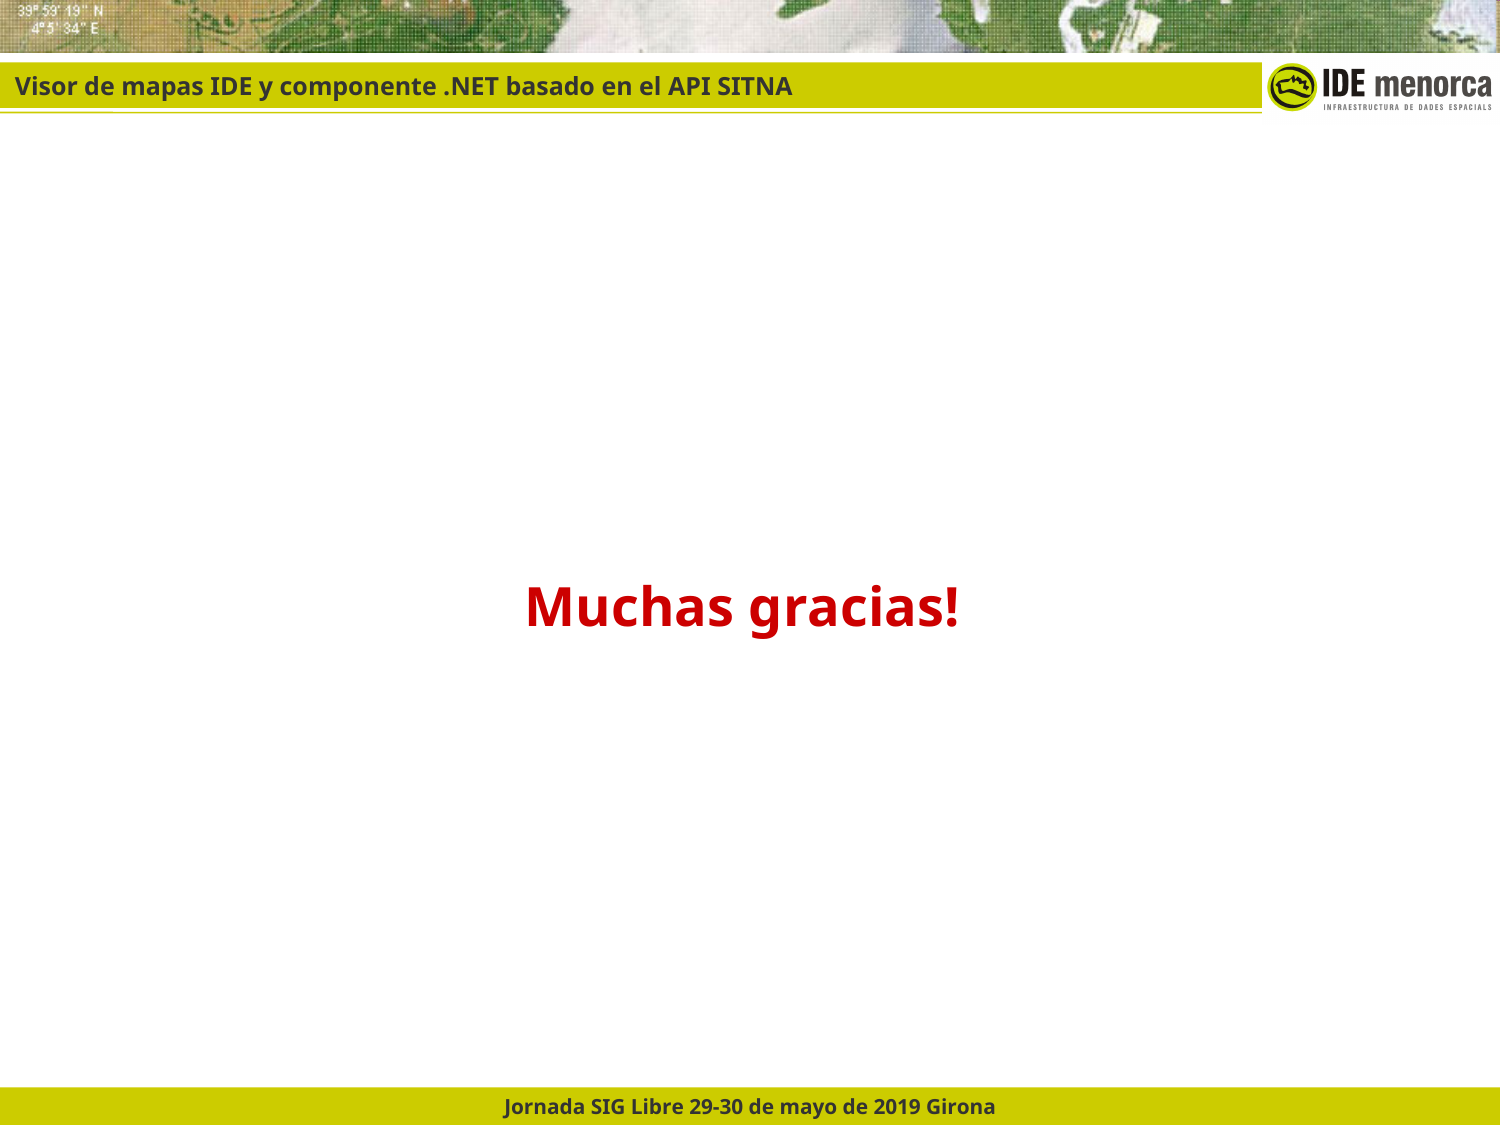

Visor de mapas IDE y componente .NET basado en el API SITNA
Muchas gracias!
Jornada SIG Libre 29-30 de mayo de 2019 Girona